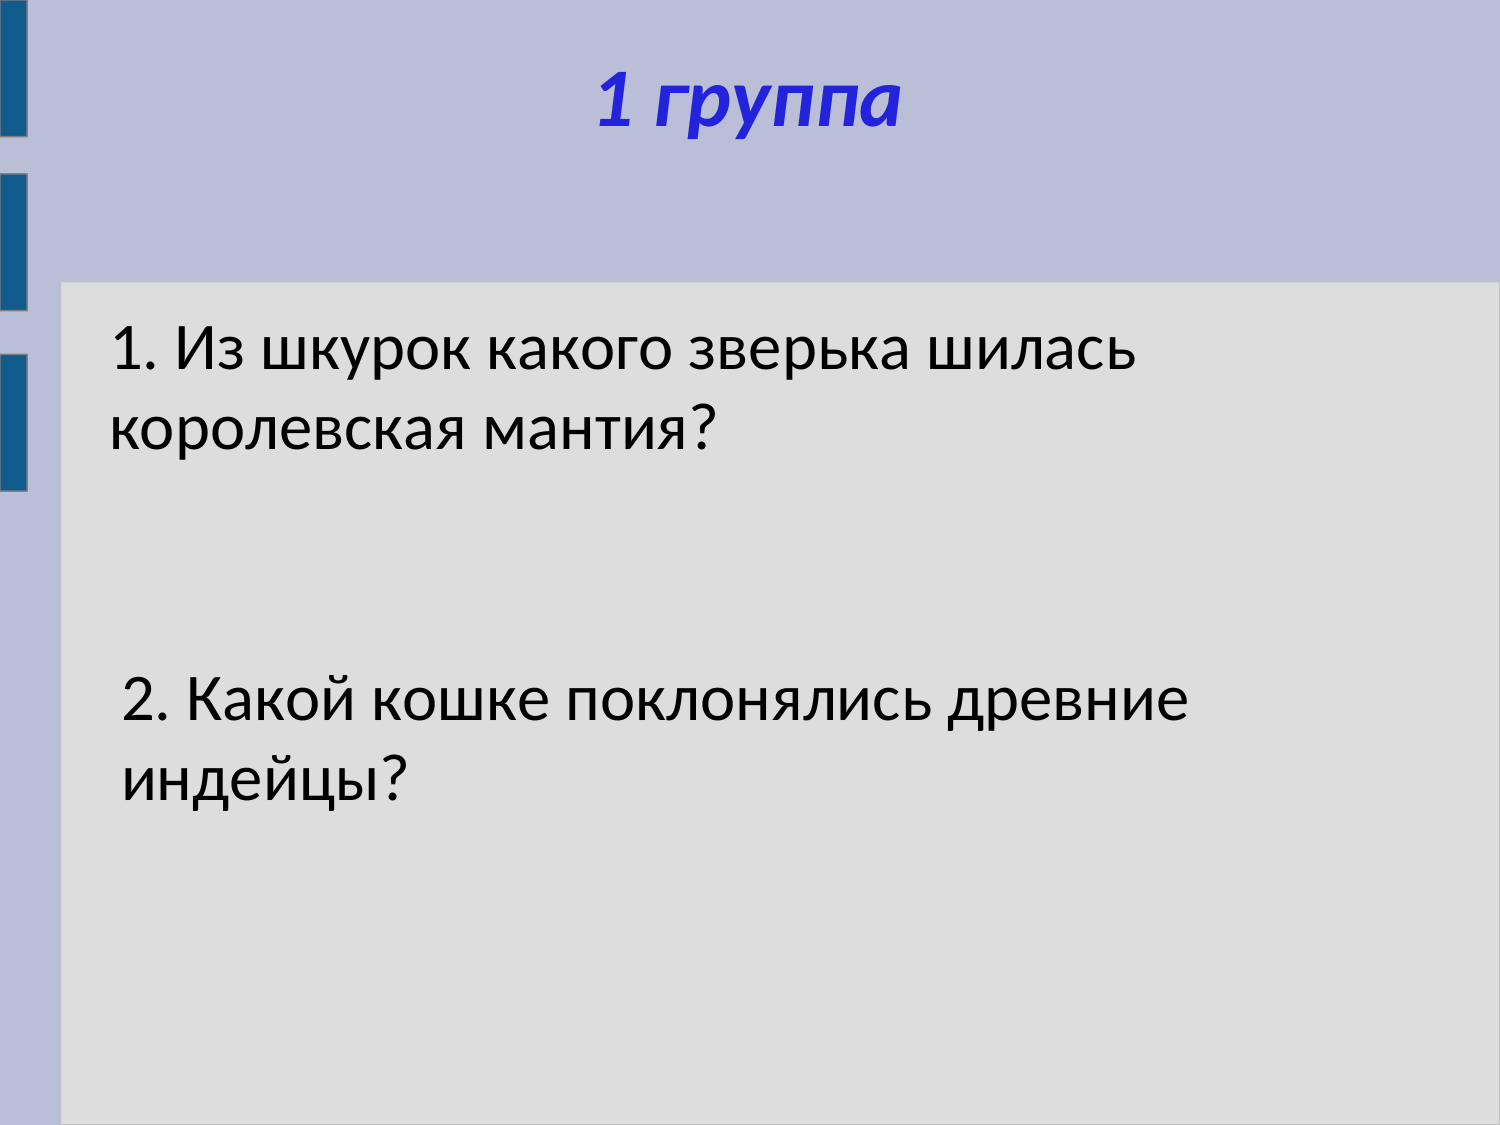

1 группа
1. Из шкурок какого зверька шилась королевская мантия?
2. Какой кошке поклонялись древние индейцы?